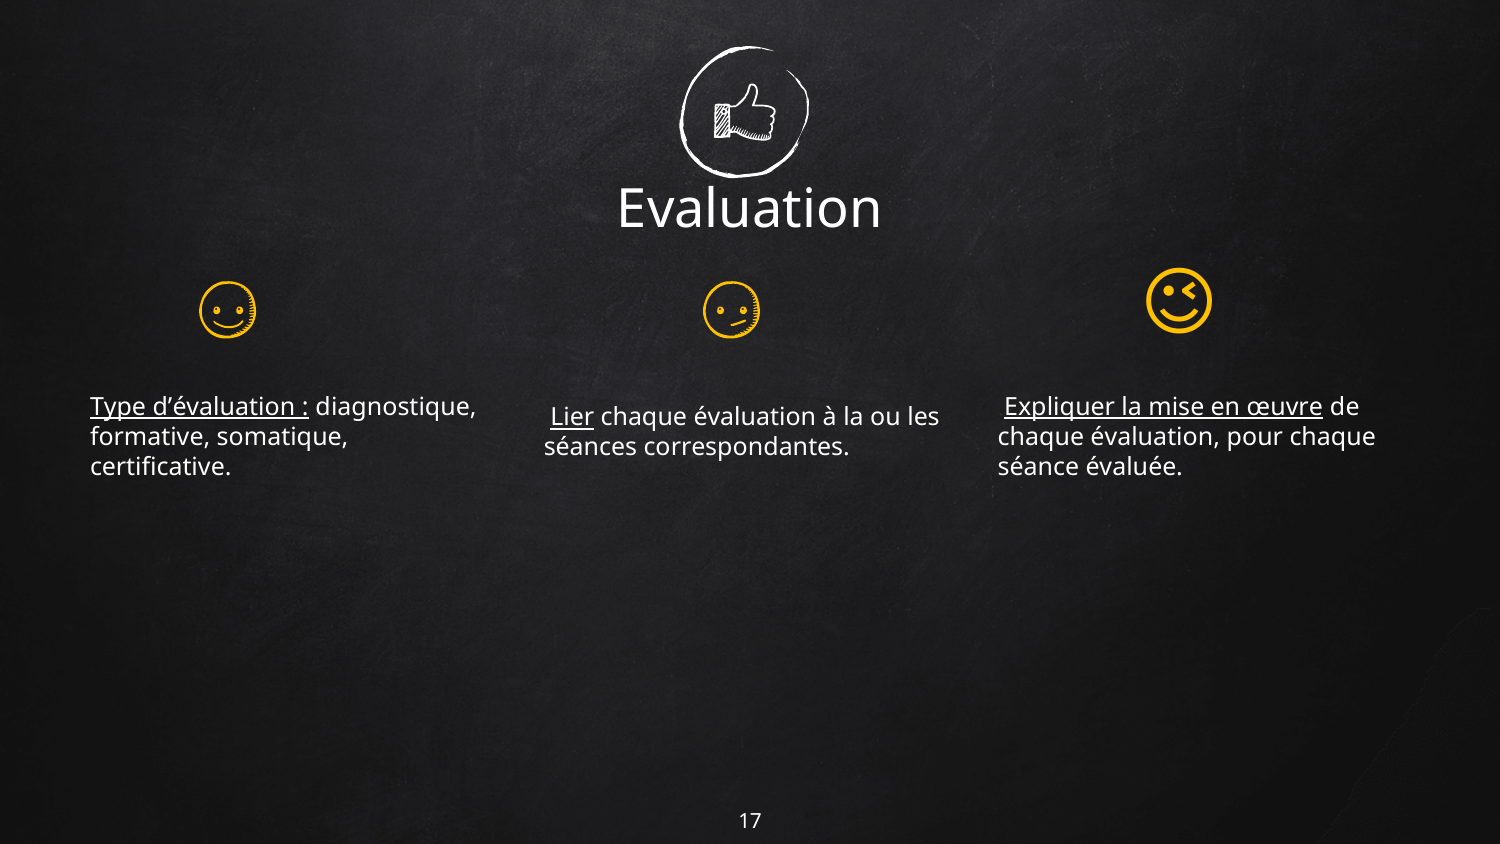

# Evaluation
😉
Type d’évaluation : diagnostique, formative, somatique, certificative.
 Lier chaque évaluation à la ou les séances correspondantes.
 Expliquer la mise en œuvre de chaque évaluation, pour chaque séance évaluée.
17